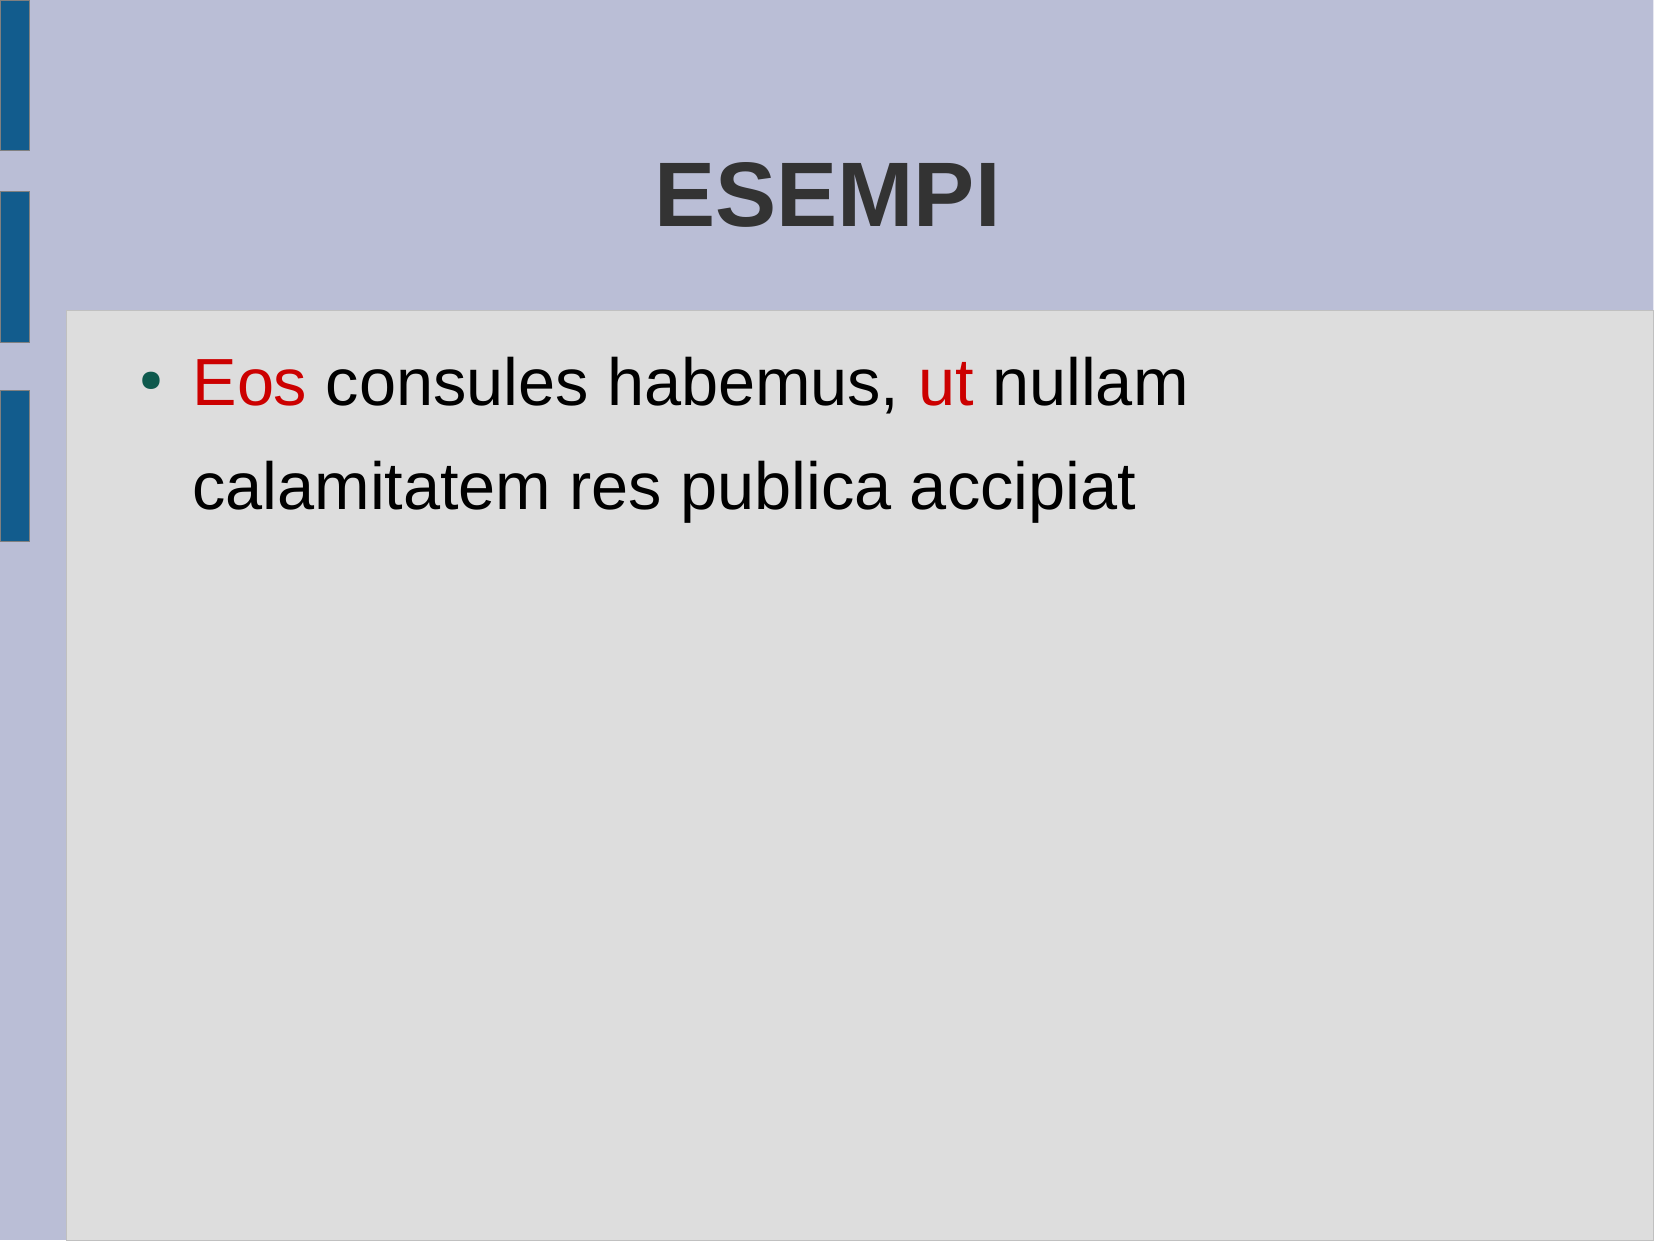

# ESEMPI
Eos consules habemus, ut nullam
calamitatem res publica accipiat